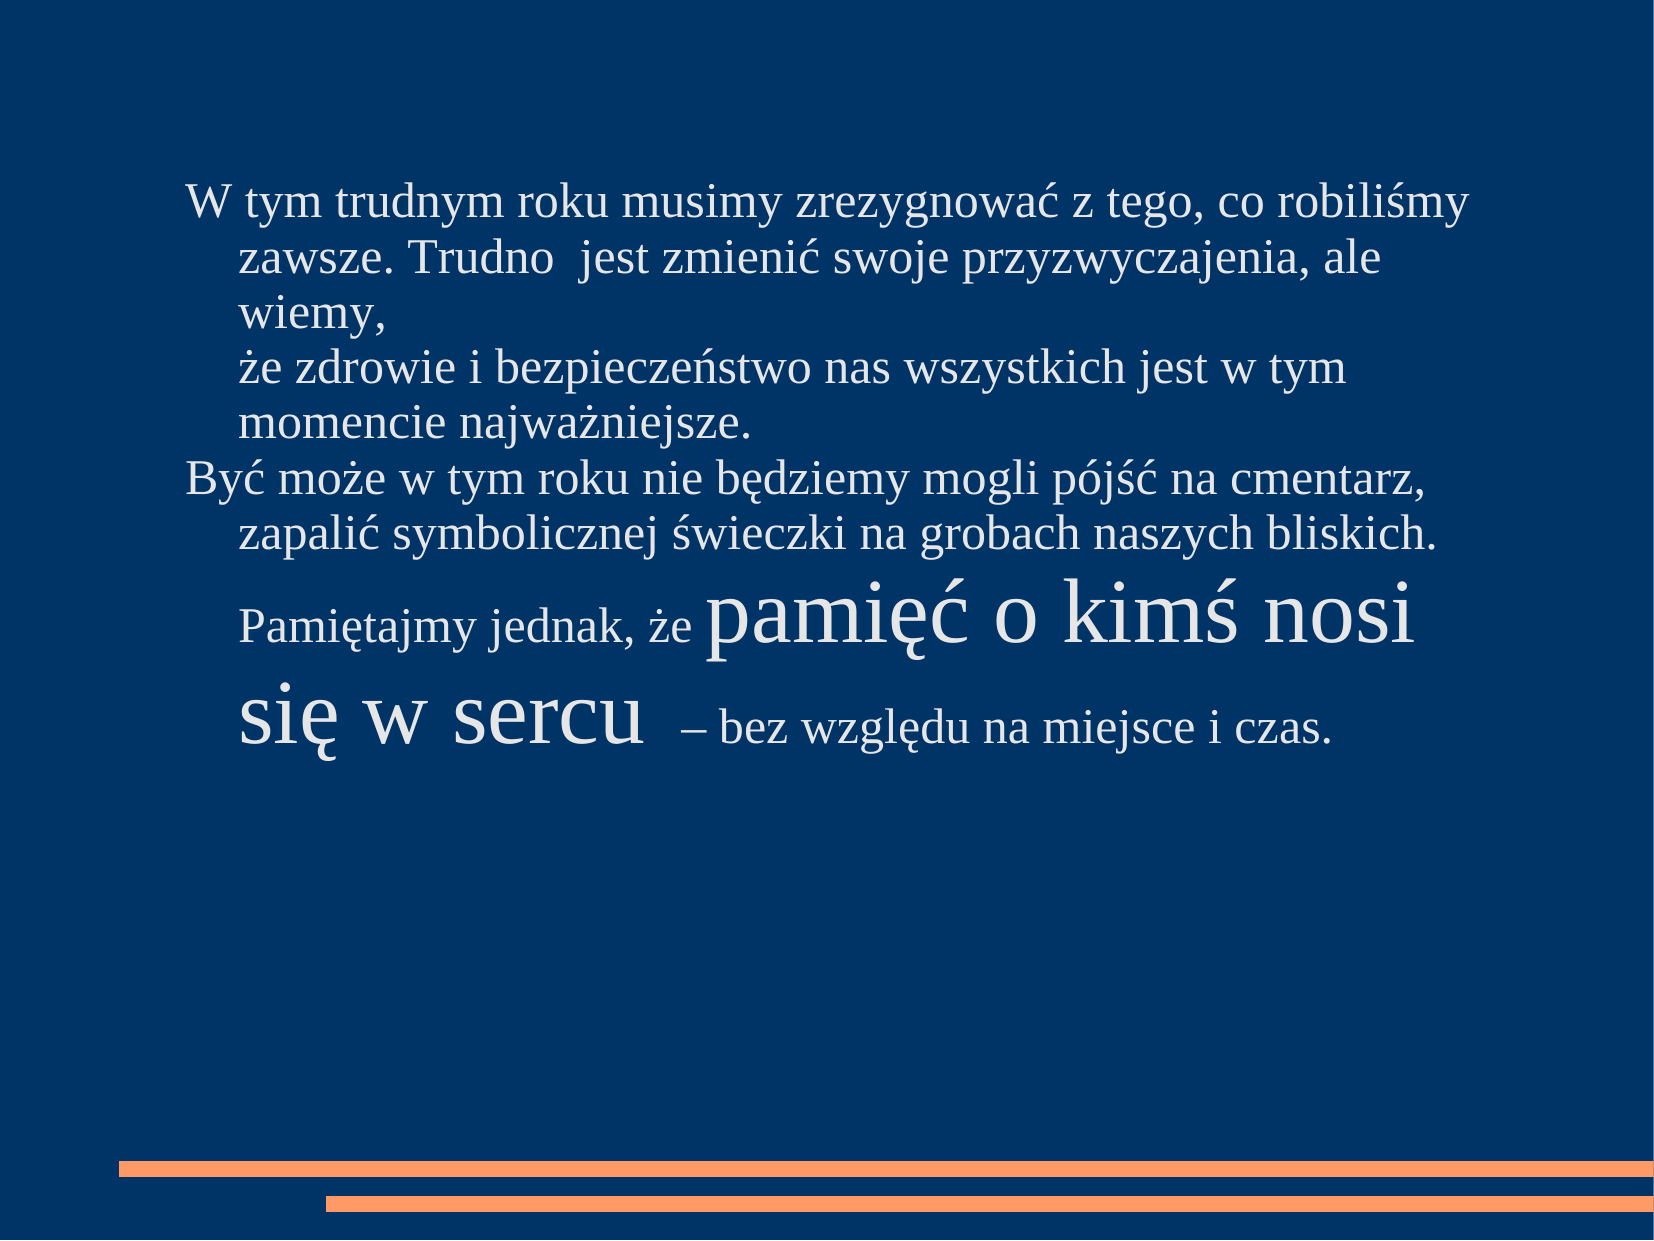

# W tym trudnym roku musimy zrezygnować z tego, co robiliśmy zawsze. Trudno jest zmienić swoje przyzwyczajenia, ale wiemy, że zdrowie i bezpieczeństwo nas wszystkich jest w tym momencie najważniejsze.
Być może w tym roku nie będziemy mogli pójść na cmentarz, zapalić symbolicznej świeczki na grobach naszych bliskich. Pamiętajmy jednak, że pamięć o kimś nosi się w sercu – bez względu na miejsce i czas.